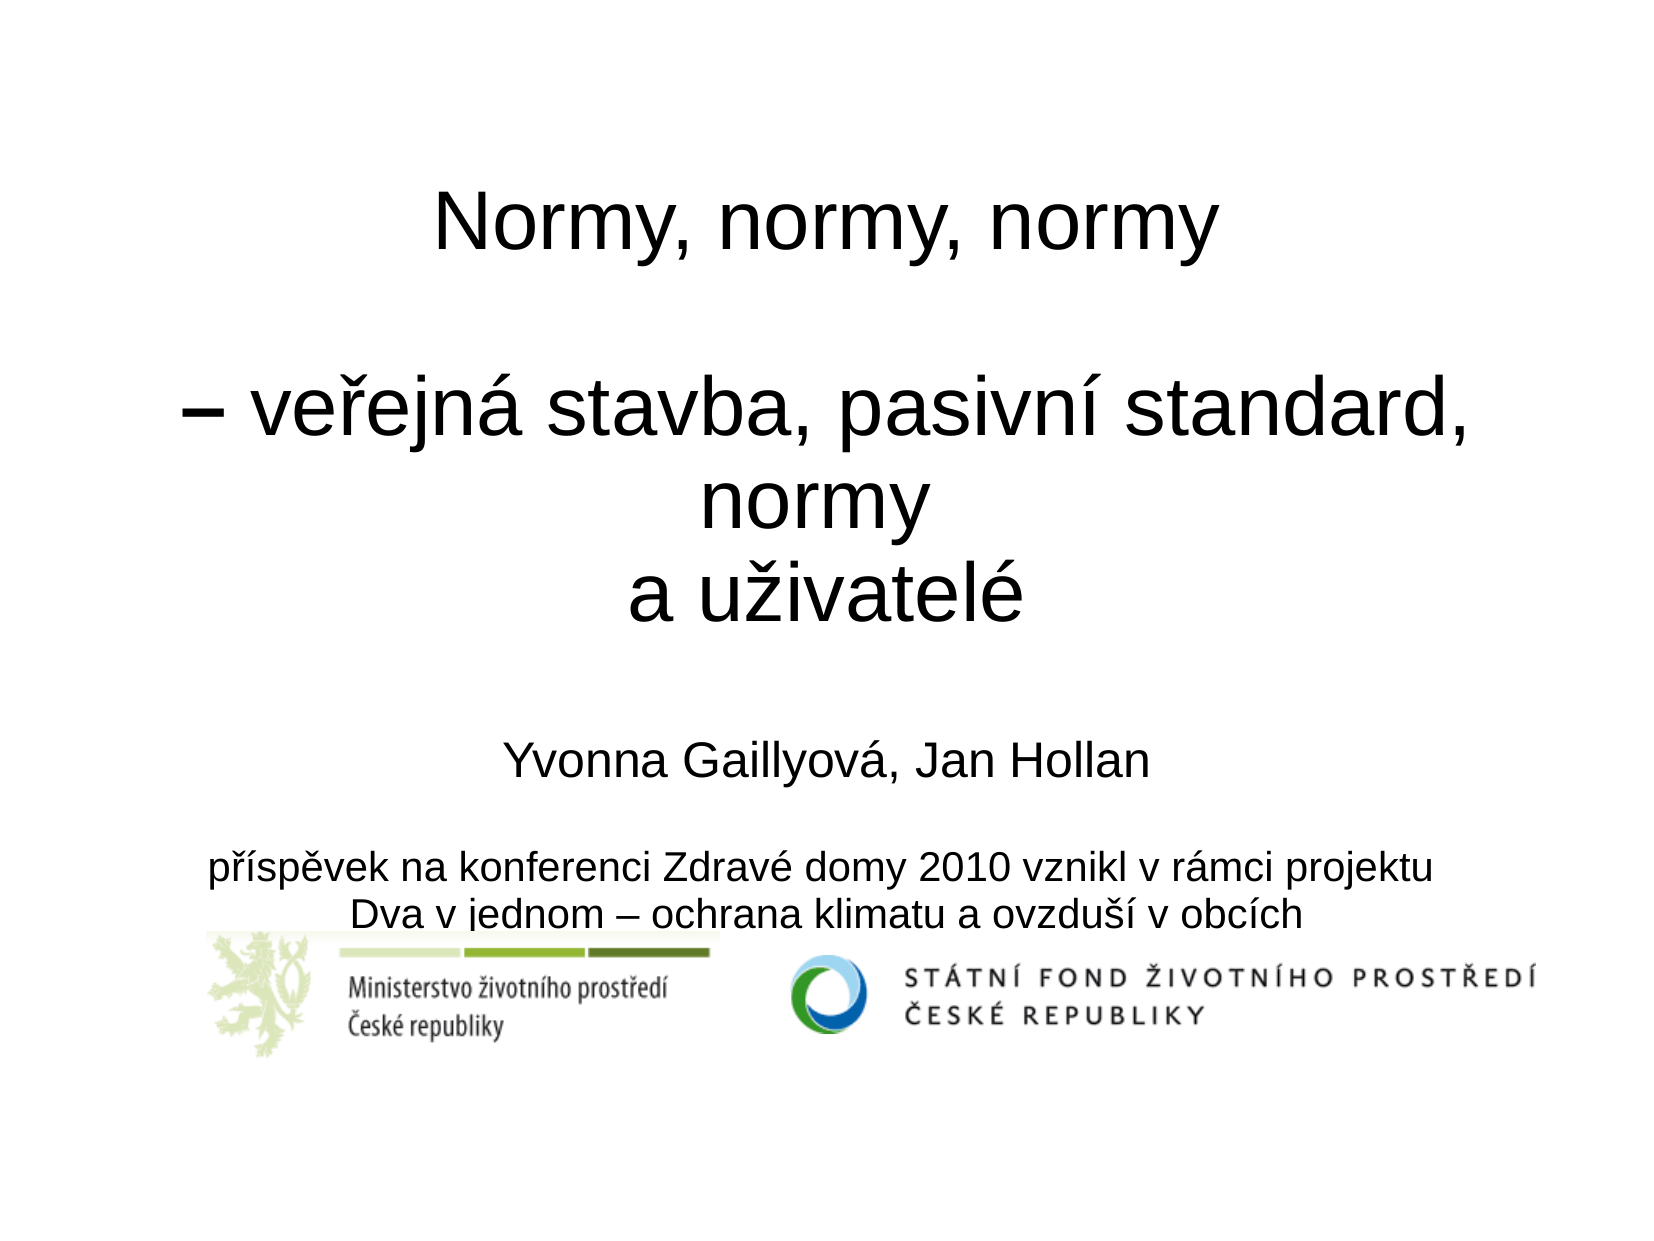

# Normy, normy, normy
– veřejná stavba, pasivní standard, normy
a uživatelé
Yvonna Gaillyová, Jan Hollan
příspěvek na konferenci Zdravé domy 2010 vznikl v rámci projektu
Dva v jednom – ochrana klimatu a ovzduší v obcích